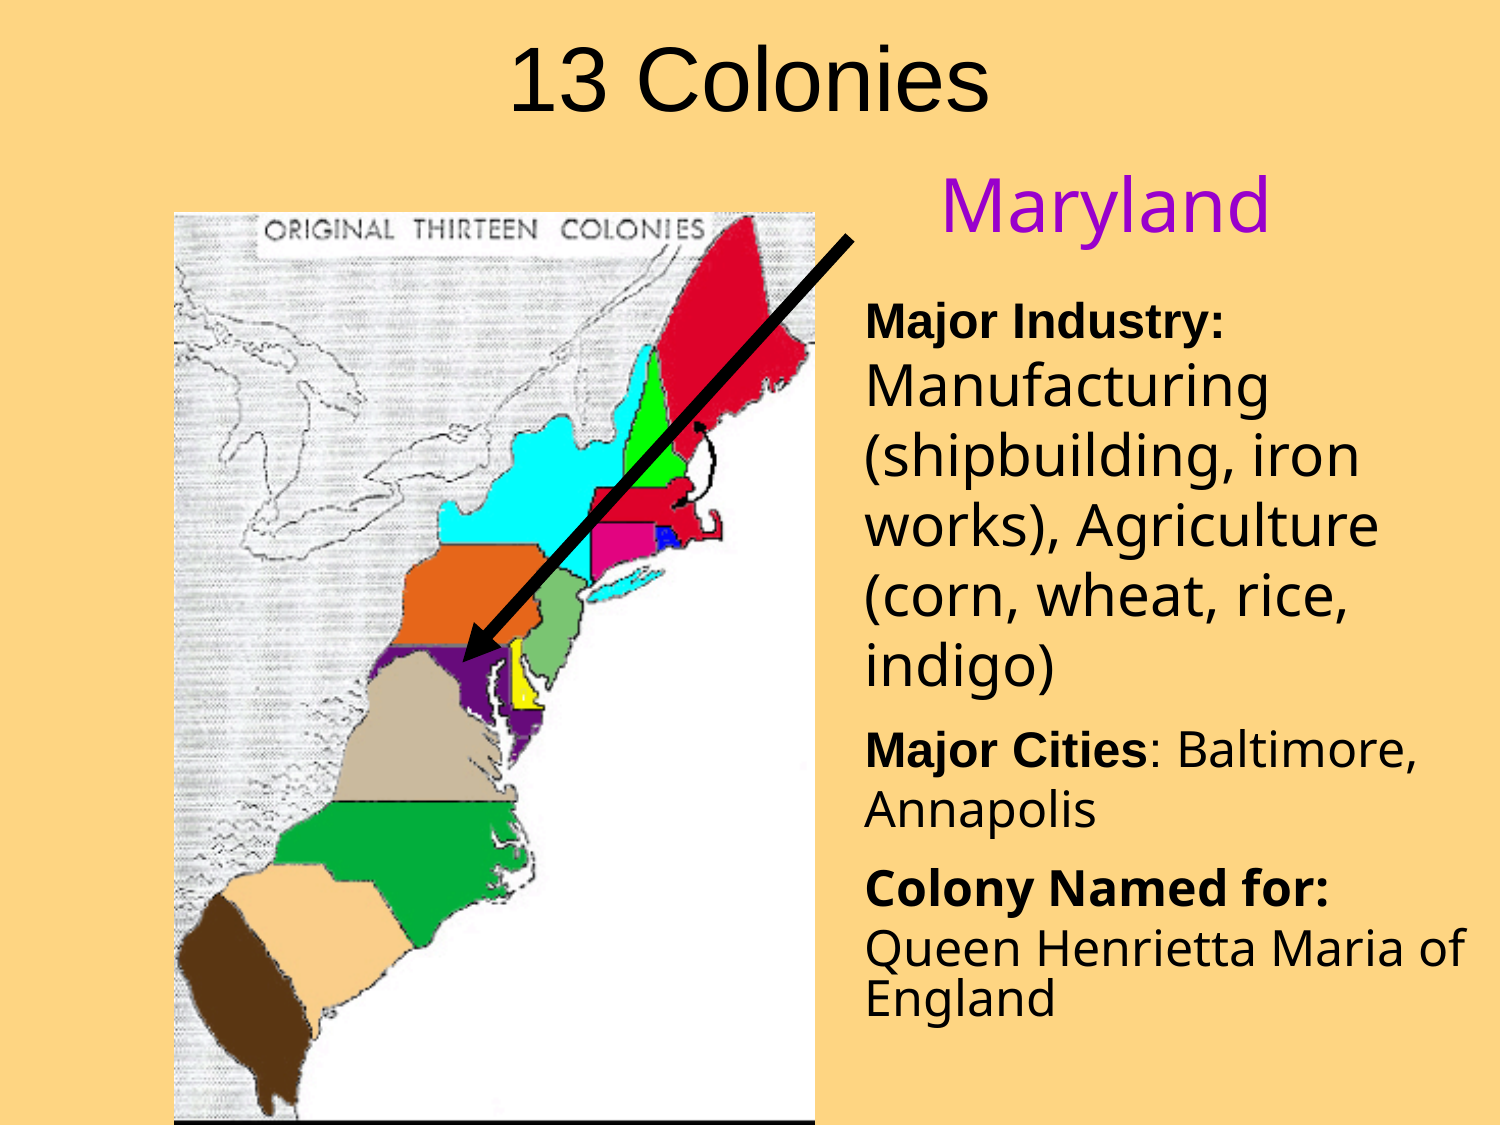

# 13 Colonies
Maryland
Major Industry: Manufacturing (shipbuilding, iron works), Agriculture (corn, wheat, rice, indigo)
Major Cities: Baltimore, Annapolis
Colony Named for: Queen Henrietta Maria of England